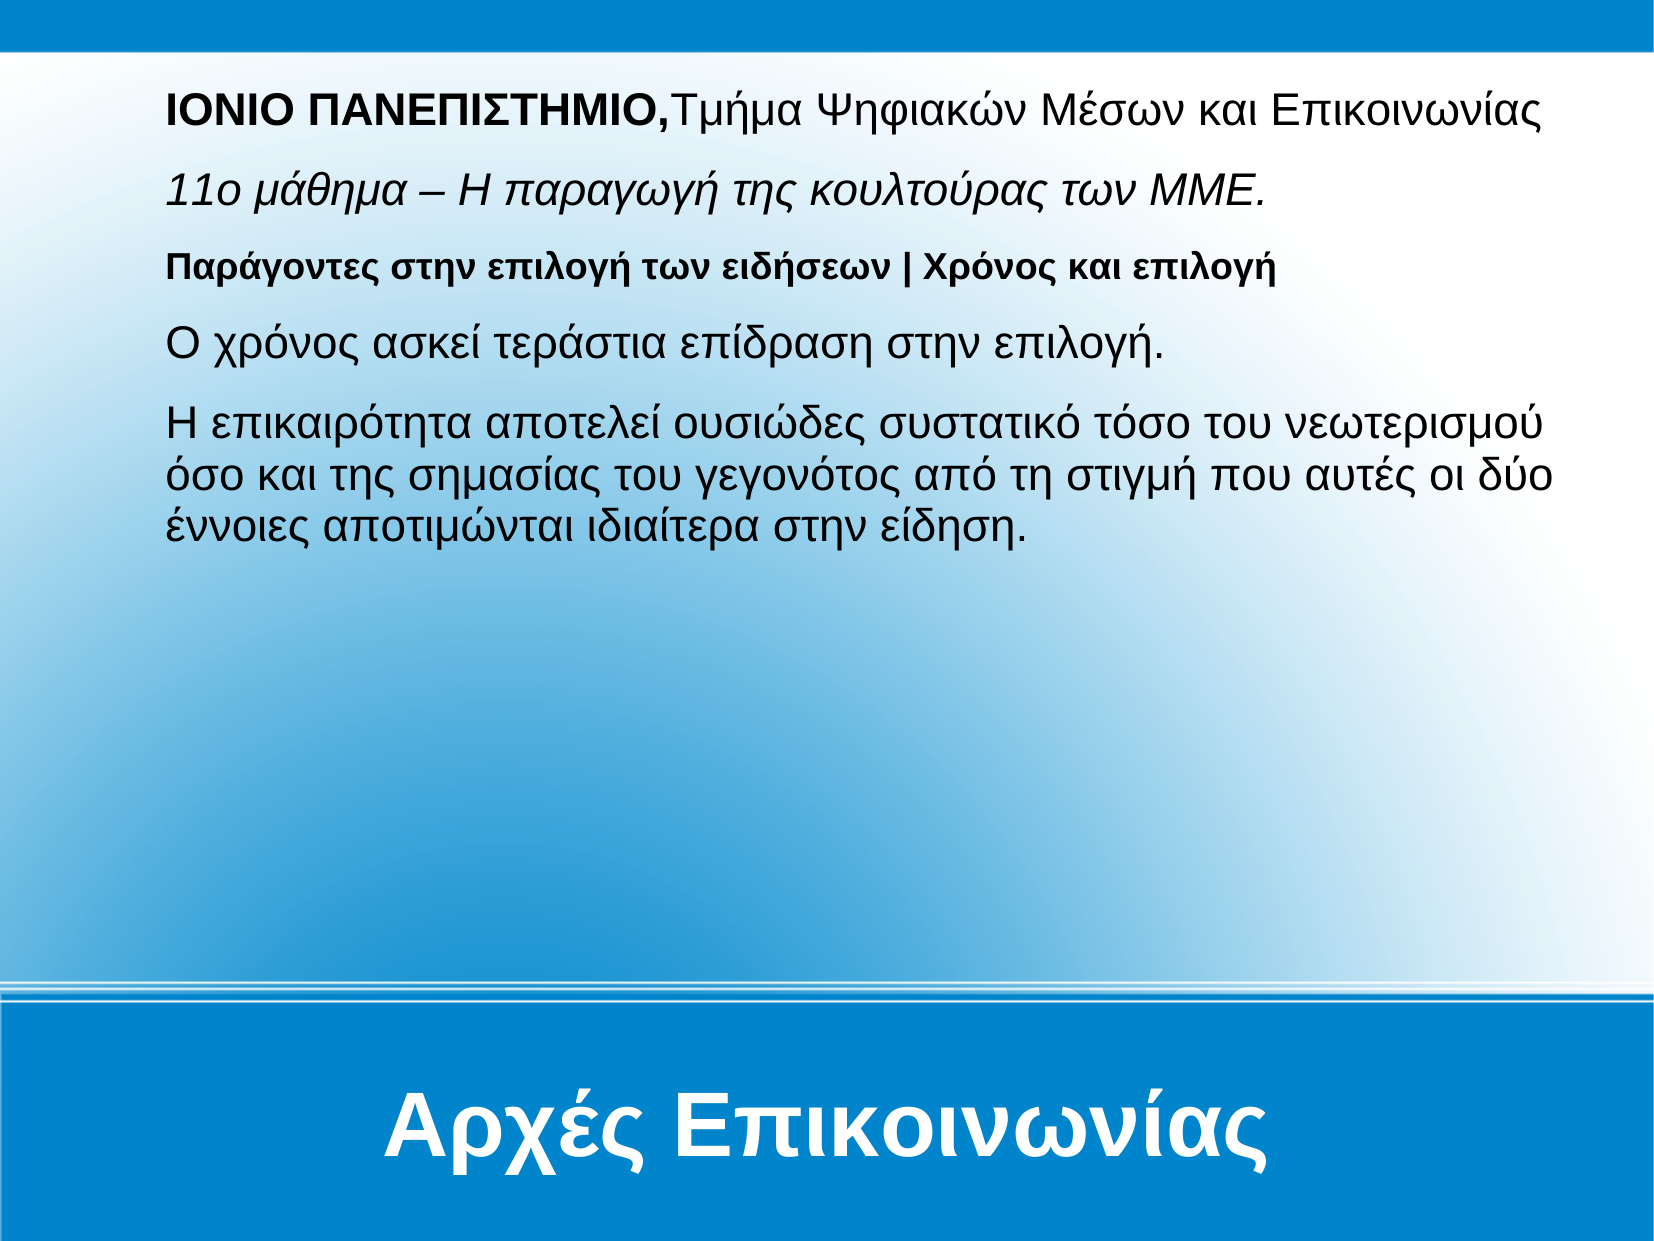

ΙΟΝΙΟ ΠΑΝΕΠΙΣΤΗΜΙΟ,Τμήμα Ψηφιακών Μέσων και Επικοινωνίας
11ο μάθημα – Η παραγωγή της κουλτούρας των ΜΜΕ.
Παράγοντες στην επιλογή των ειδήσεων | Χρόνος και επιλογή
Ο χρόνος ασκεί τεράστια επίδραση στην επιλογή.
Η επικαιρότητα αποτελεί ουσιώδες συστατικό τόσο του νεωτερισμού όσο και της σημασίας του γεγονότος από τη στιγμή που αυτές οι δύο έννοιες αποτιμώνται ιδιαίτερα στην είδηση.
# Αρχές Επικοινωνίας